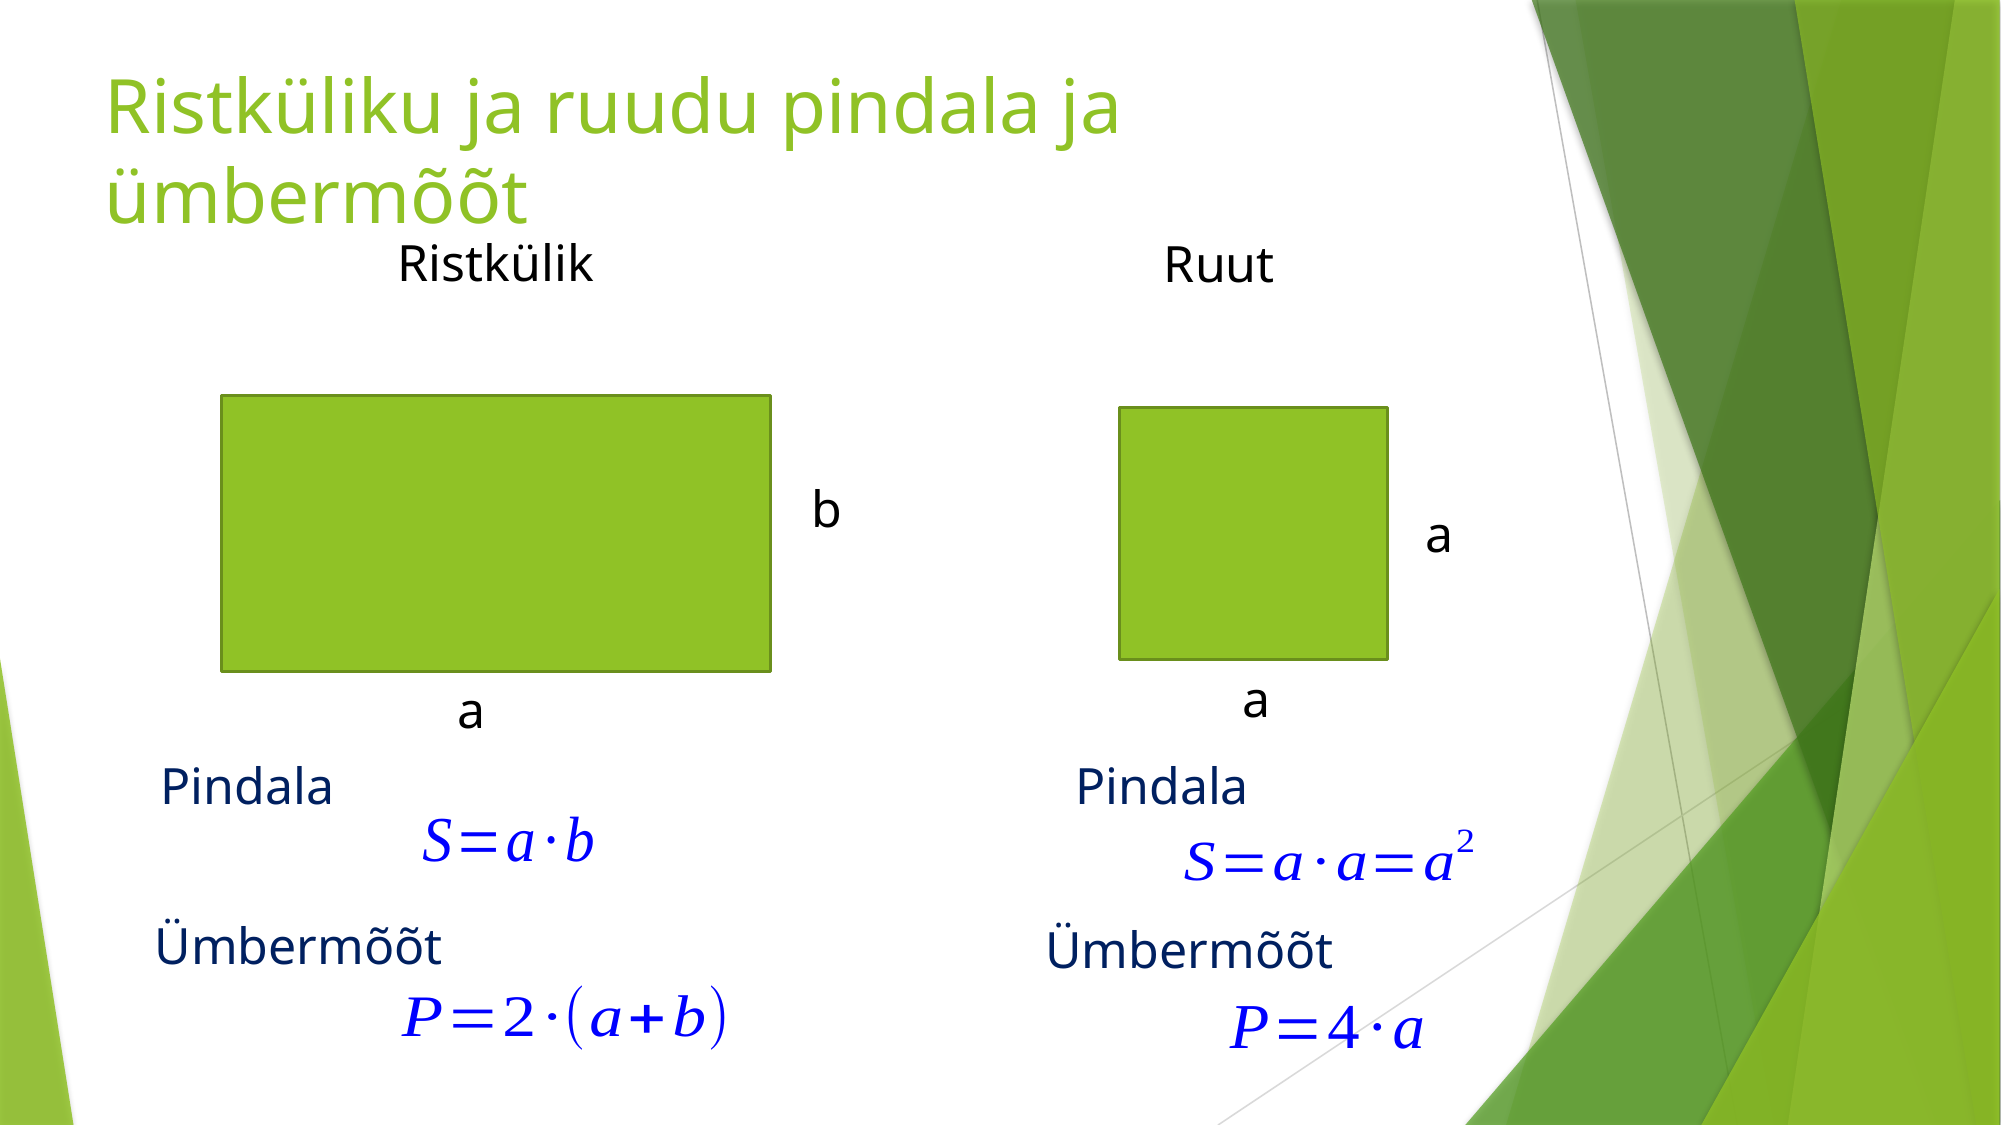

# Ristküliku ja ruudu pindala ja ümbermõõt
Ristkülik
Ruut
b
a
a
a
Pindala
Pindala
Ümbermõõt
Ümbermõõt